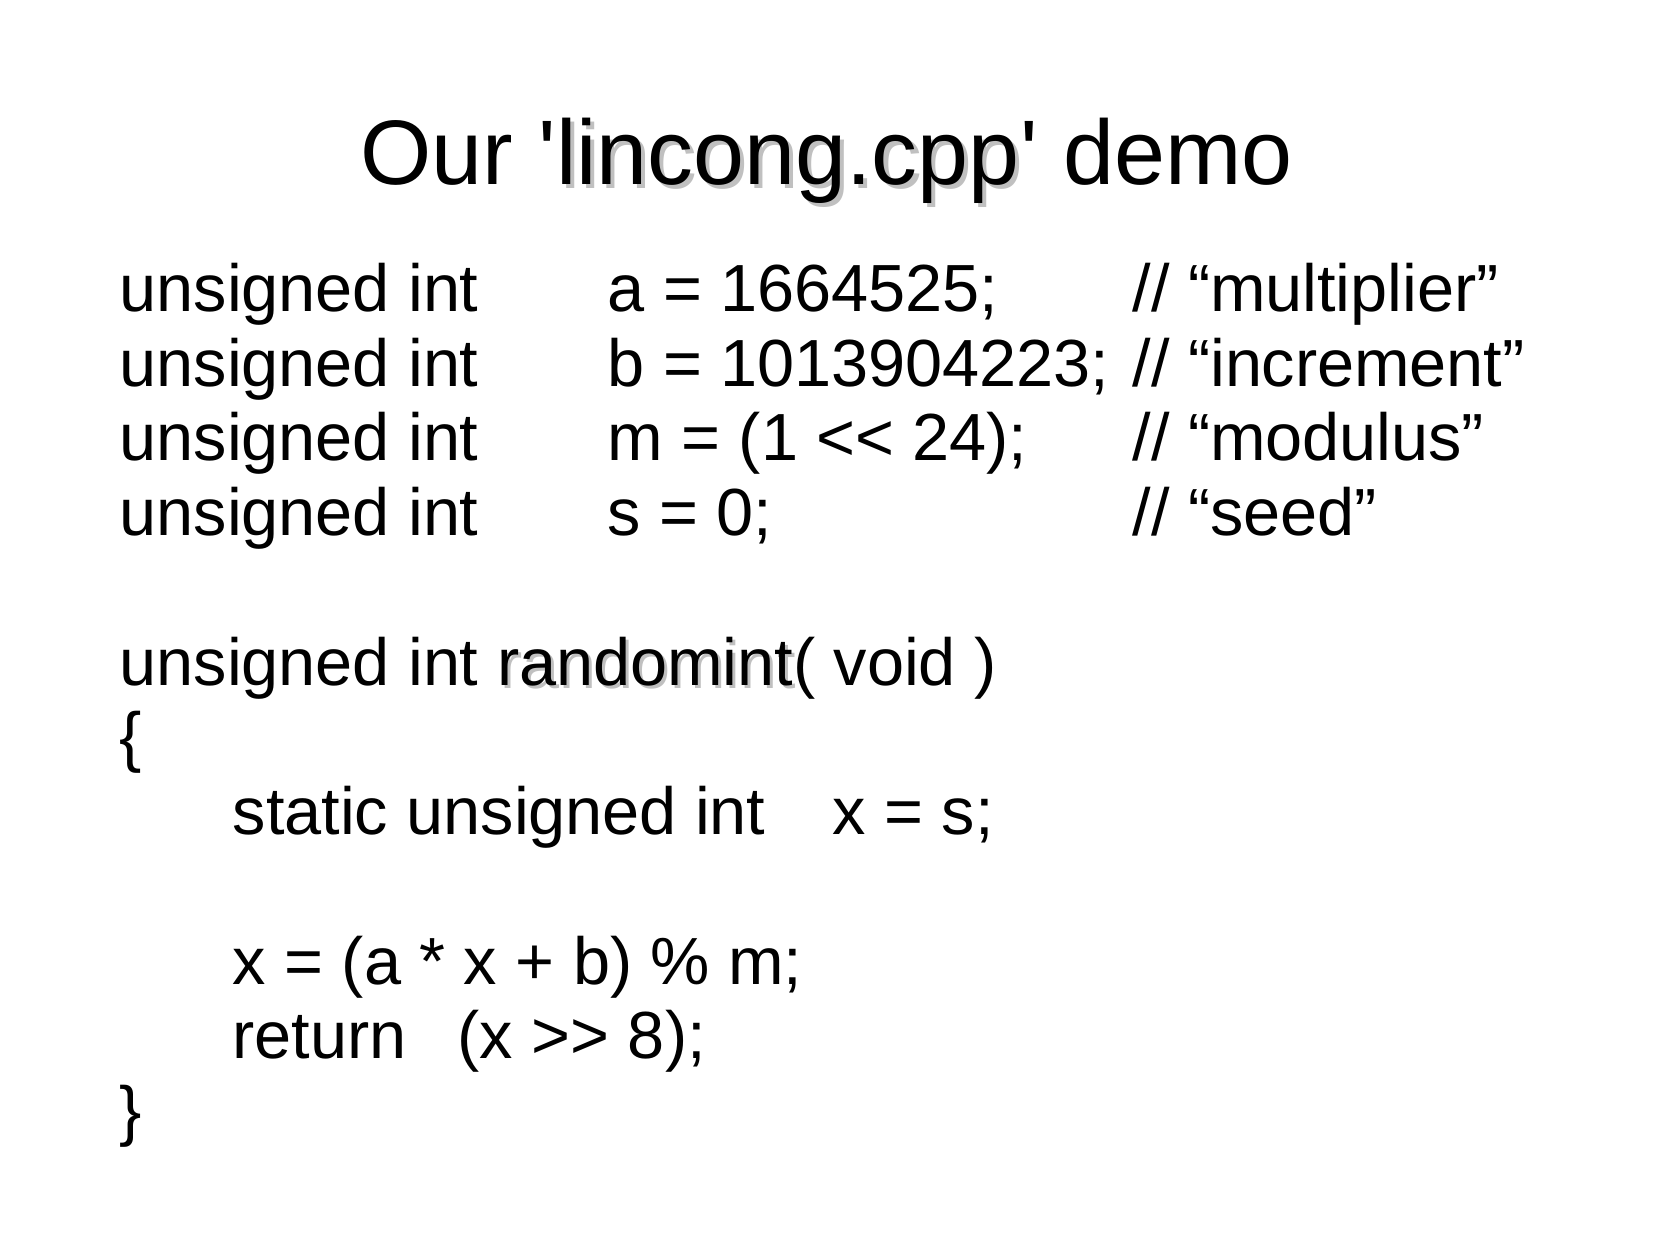

# Our 'lincong.cpp' demo
 unsigned int		a = 1664525;		// “multiplier”
 unsigned int		b = 1013904223;	// “increment”
 unsigned int		m = (1 << 24);		// “modulus”
 unsigned int		s = 0;					// “seed”
 unsigned int randomint( void )
 {
 		static unsigned int	x = s;
		x = (a * x + b) % m;
		return	(x >> 8);
 }